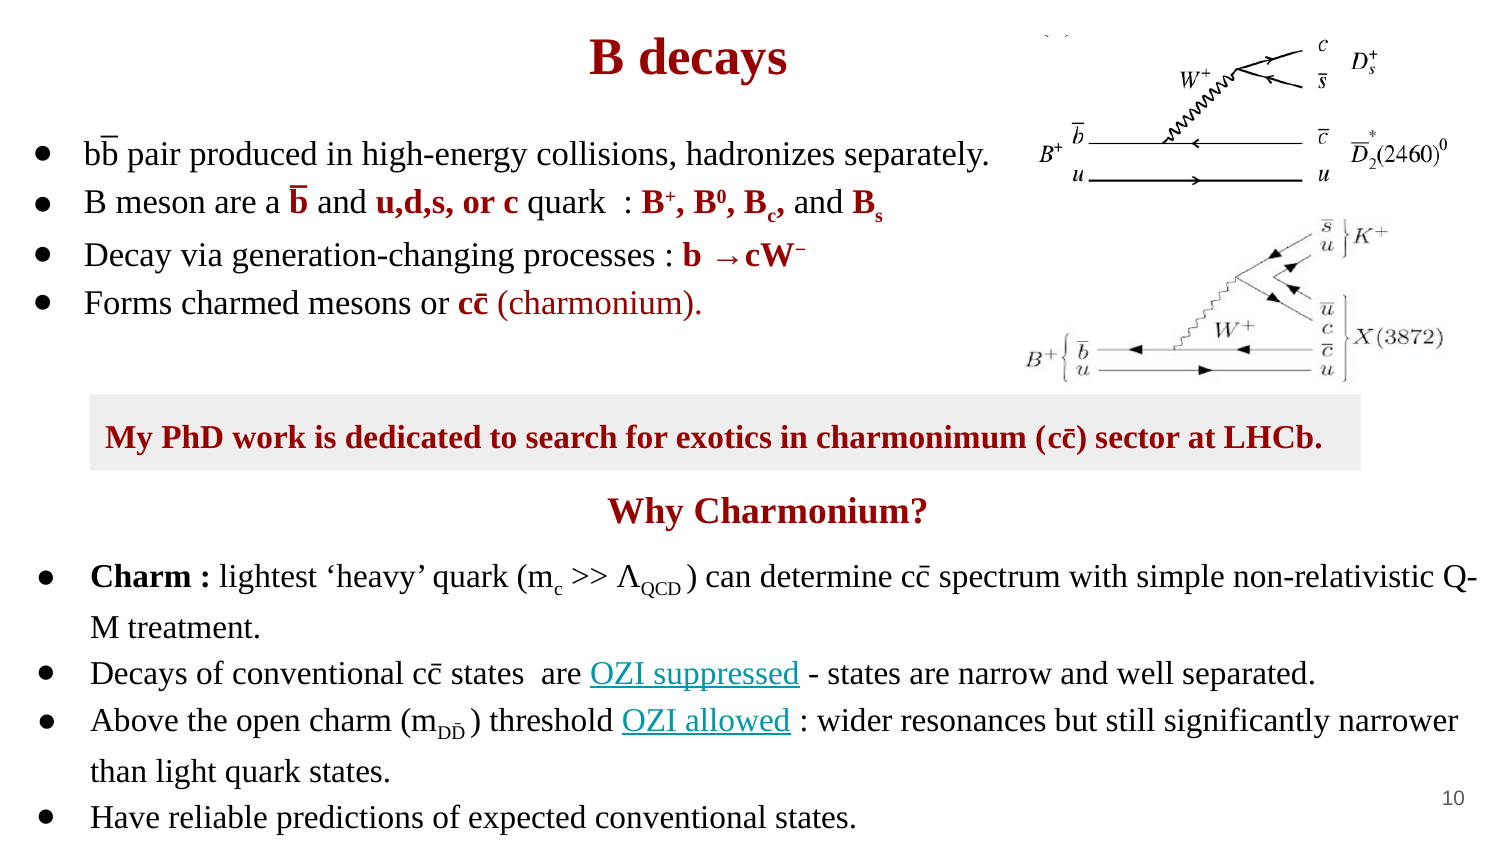

# B decays
bb̅ pair produced in high-energy collisions, hadronizes separately.
B meson are a b̅ and u,d,s, or c quark : B+, B0, Bc, and Bs
Decay via generation-changing processes : b →cW−
Forms charmed mesons or cc̄ (charmonium).
My PhD work is dedicated to search for exotics in charmonimum (cc̄) sector at LHCb.
Why Charmonium?
Charm : lightest ‘heavy’ quark (mc >> ΛQCD ) can determine cc̄ spectrum with simple non-relativistic Q-M treatment.
Decays of conventional cc̄ states are OZI suppressed - states are narrow and well separated.
Above the open charm (mDD̄ ) threshold OZI allowed : wider resonances but still significantly narrower than light quark states.
Have reliable predictions of expected conventional states.